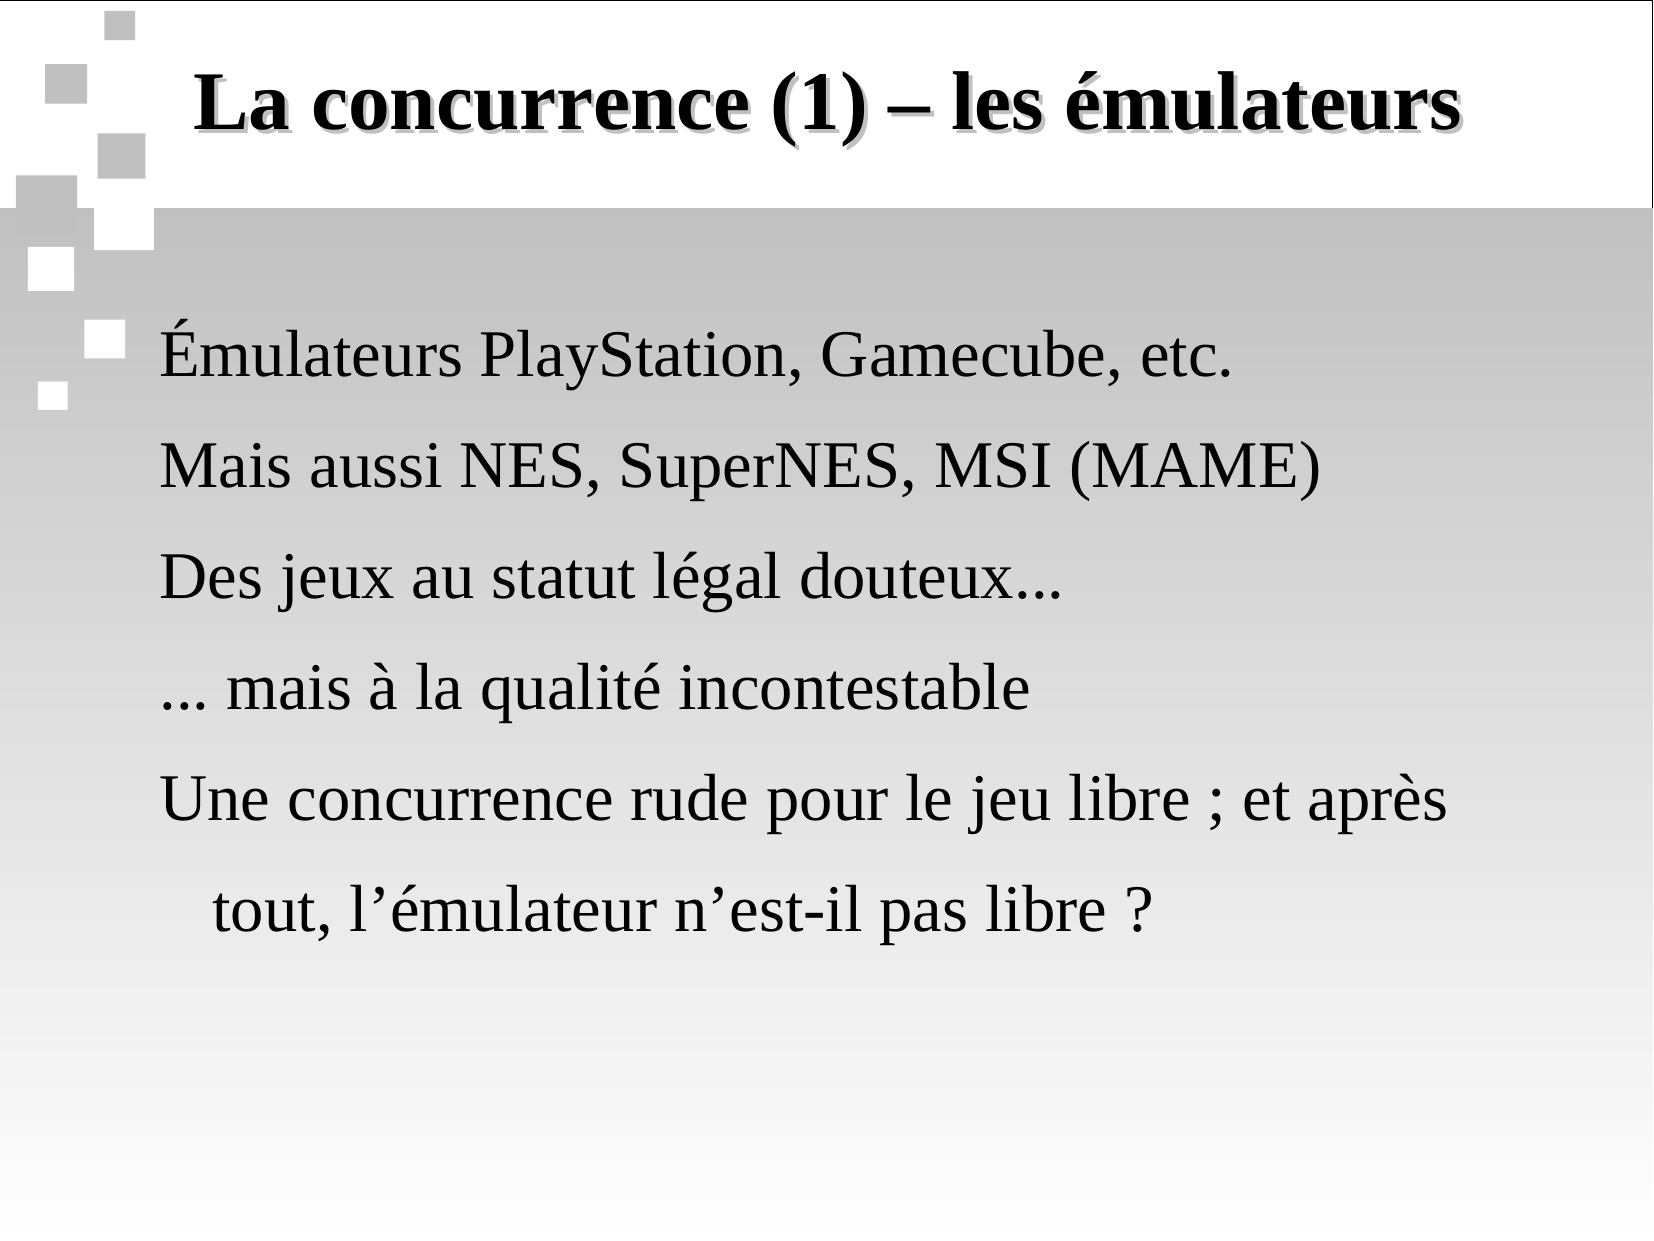

# La concurrence (1) – les émulateurs
Émulateurs PlayStation, Gamecube, etc.
Mais aussi NES, SuperNES, MSI (MAME)
Des jeux au statut légal douteux...
... mais à la qualité incontestable
Une concurrence rude pour le jeu libre ; et après tout, l’émulateur n’est-il pas libre ?